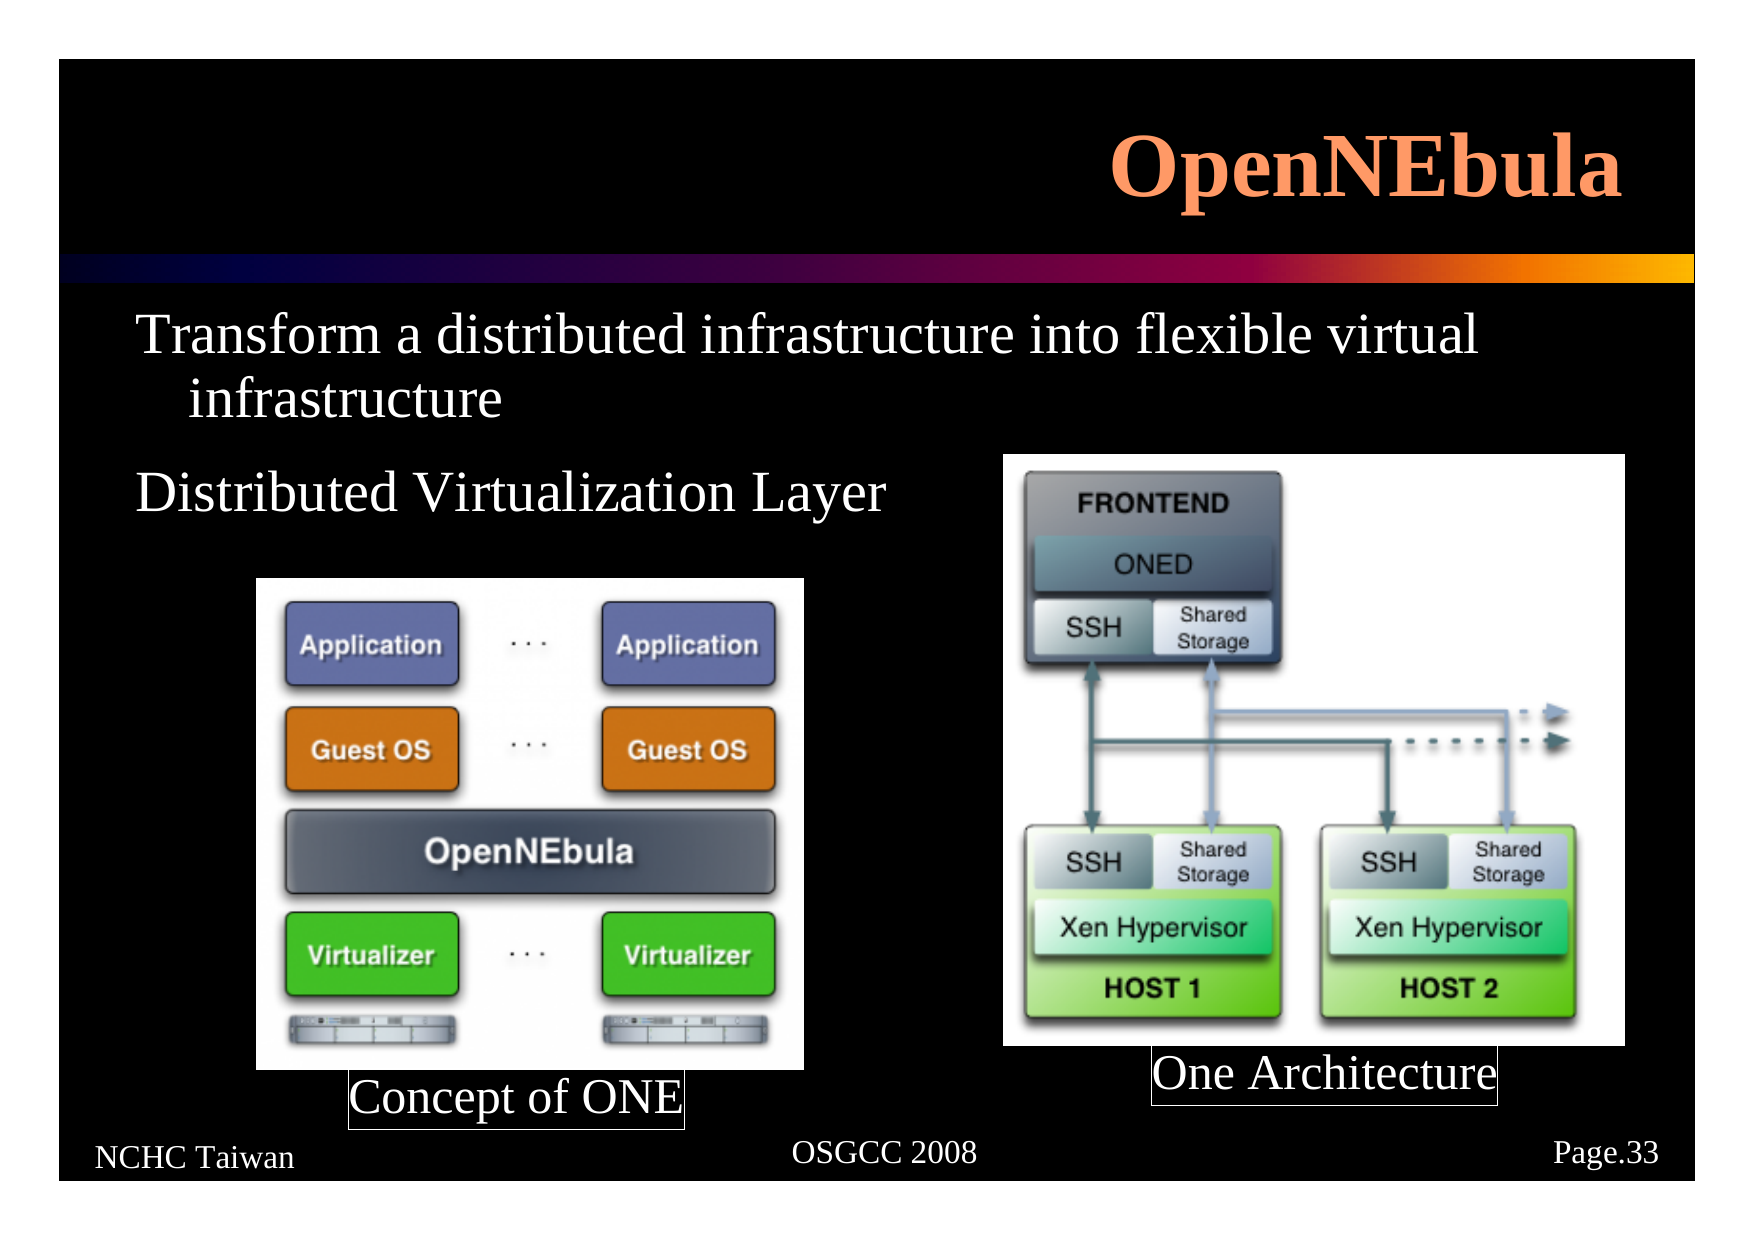

# OpenNEbula
Transform a distributed infrastructure into flexible virtual infrastructure
Distributed Virtualization Layer
One Architecture
Concept of ONE